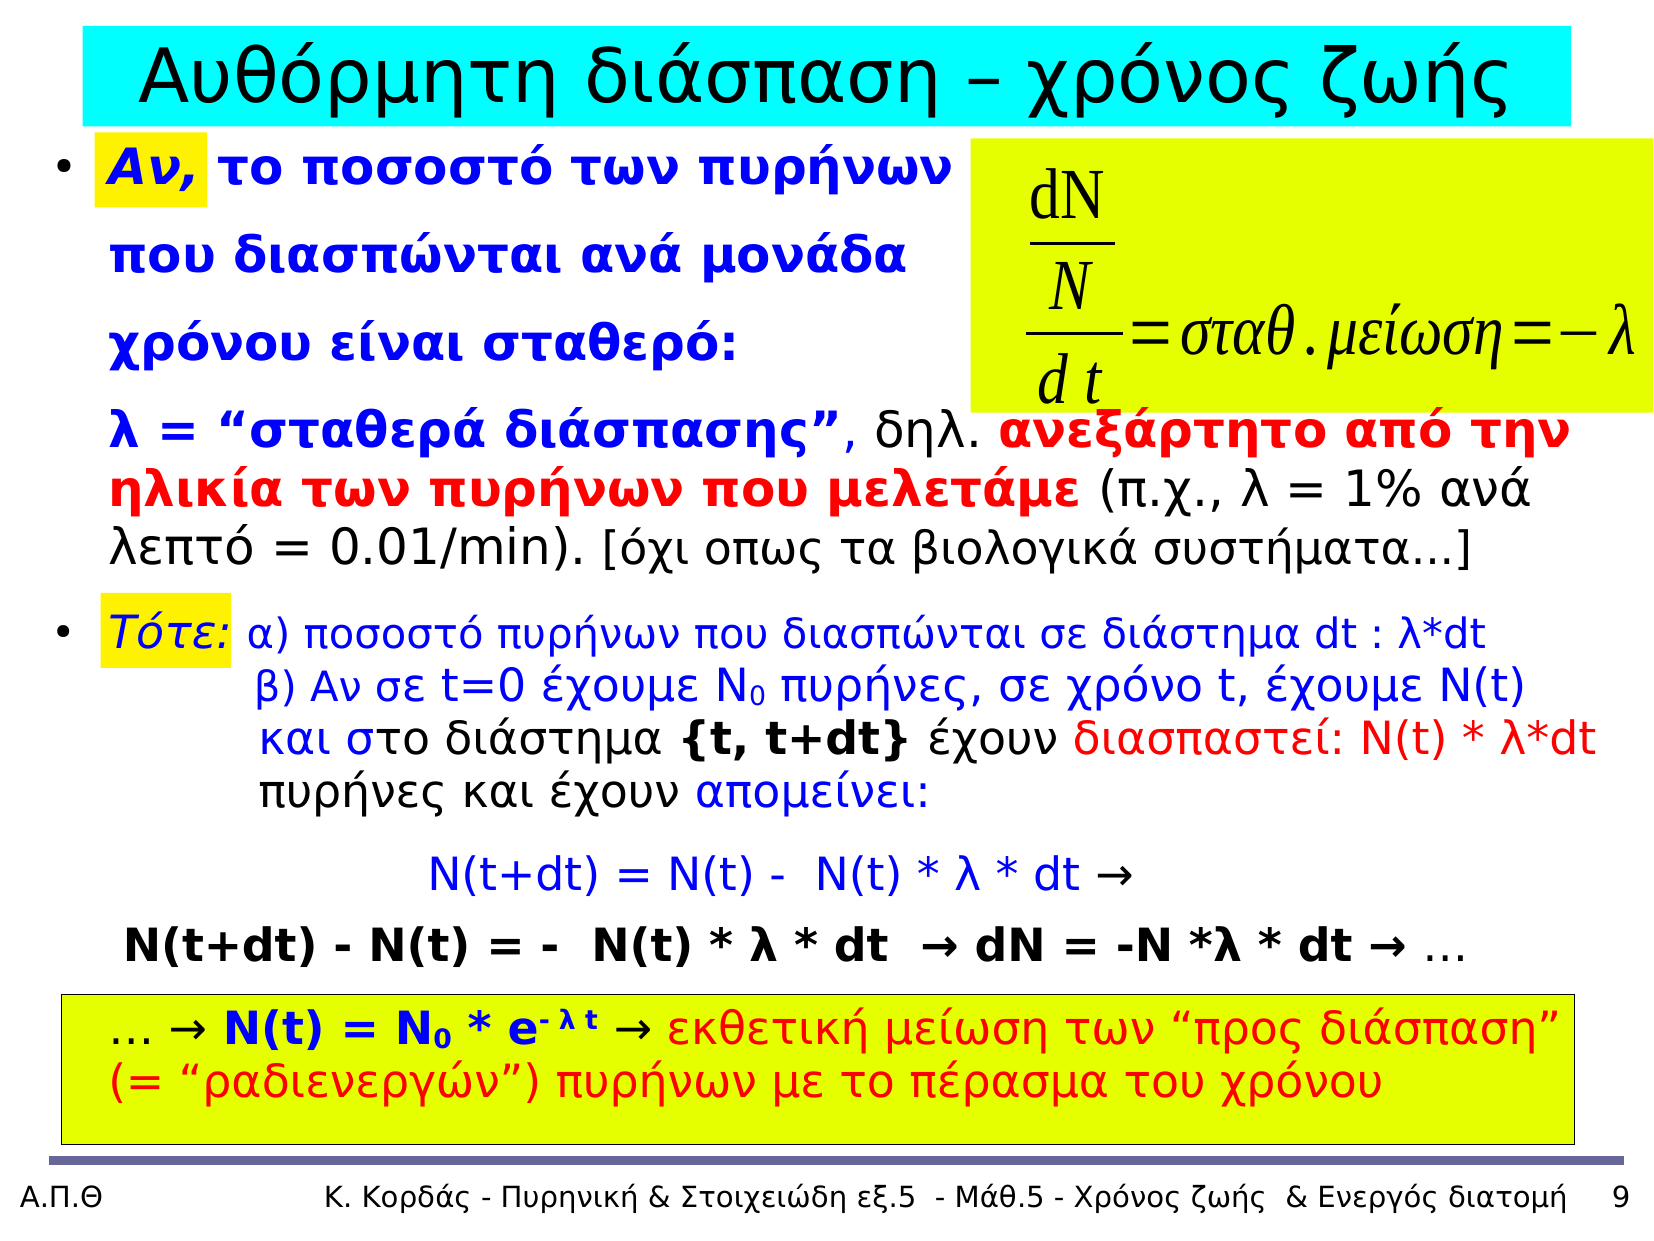

# Αυθόρμητη διάσπαση – χρόνος ζωής
Αν, το ποσοστό των πυρήνων
που διασπώνται ανά μονάδα
χρόνου είναι σταθερό:
λ = “σταθερά διάσπασης”, δηλ. ανεξάρτητο από την ηλικία των πυρήνων που μελετάμε (π.χ., λ = 1% ανά λεπτό = 0.01/min). [όχι οπως τα βιολογικά συστήματα...]
Τότε: α) ποσοστό πυρήνων που διασπώνται σε διάστημα dt : λ*dt 		 β) Aν σε t=0 έχουμε Ν0 πυρήνες, σε χρόνο t, έχουμε Ν(t) 		και στο διάστημα {t, t+dt} έχουν διασπαστεί: Ν(t) * λ*dt 		πυρήνες και έχουν απομείνει:
Ν(t+dt) = N(t) - Ν(t) * λ * dt →
 Ν(t+dt) - N(t) = - Ν(t) * λ * dt → dN = -N *λ * dt → …
… → N(t) = N0 * e- λ t → εκθετική μείωση των “προς διάσπαση” (= “ραδιενεργών”) πυρήνων με το πέρασμα του χρόνου
Α.Π.Θ
Κ. Κορδάς - Πυρηνική & Στοιχειώδη εξ.5 - Μάθ.5 - Χρόνος ζωής & Ενεργός διατομή
9